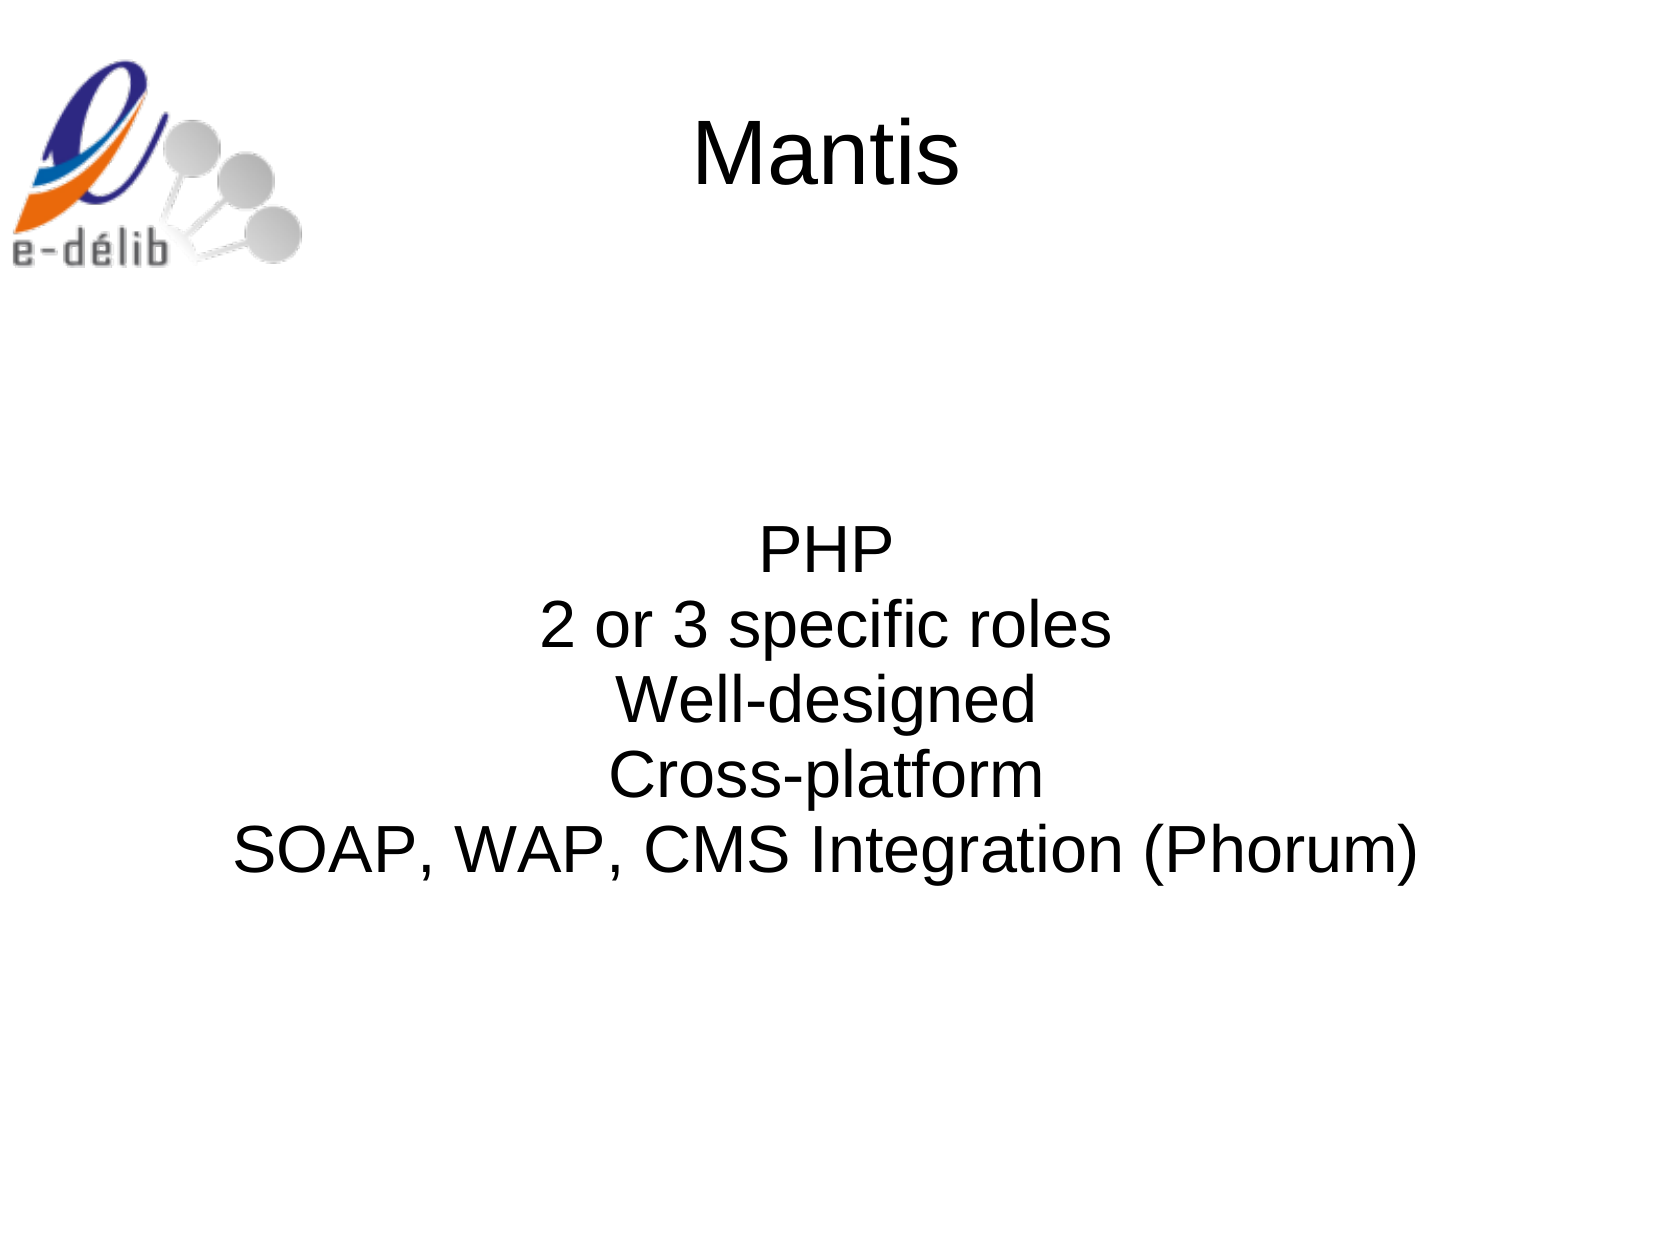

# Mantis
PHP
2 or 3 specific roles
Well-designed
Cross-platform
SOAP, WAP, CMS Integration (Phorum)